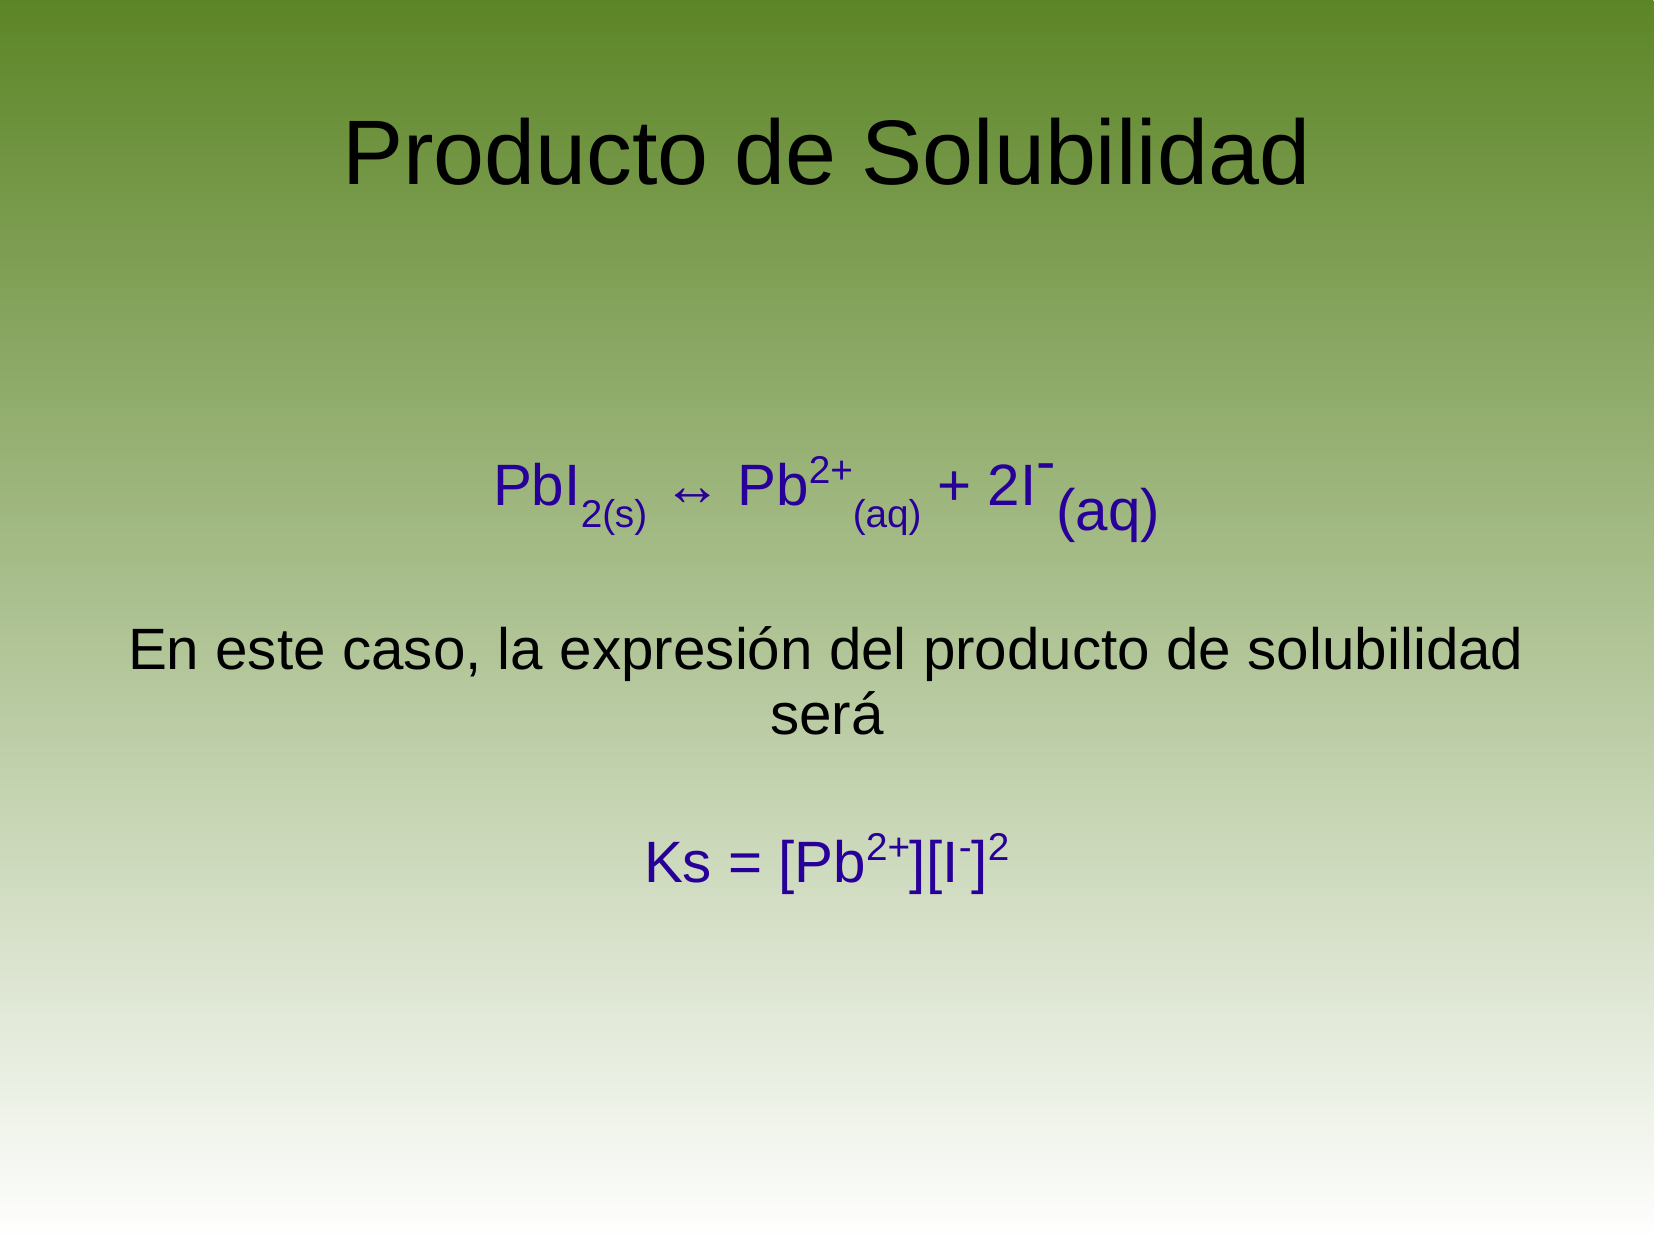

# Producto de Solubilidad
PbI2(s) ↔ Pb2+(aq) + 2I-(aq)
En este caso, la expresión del producto de solubilidad será
Ks = [Pb2+][I-]2